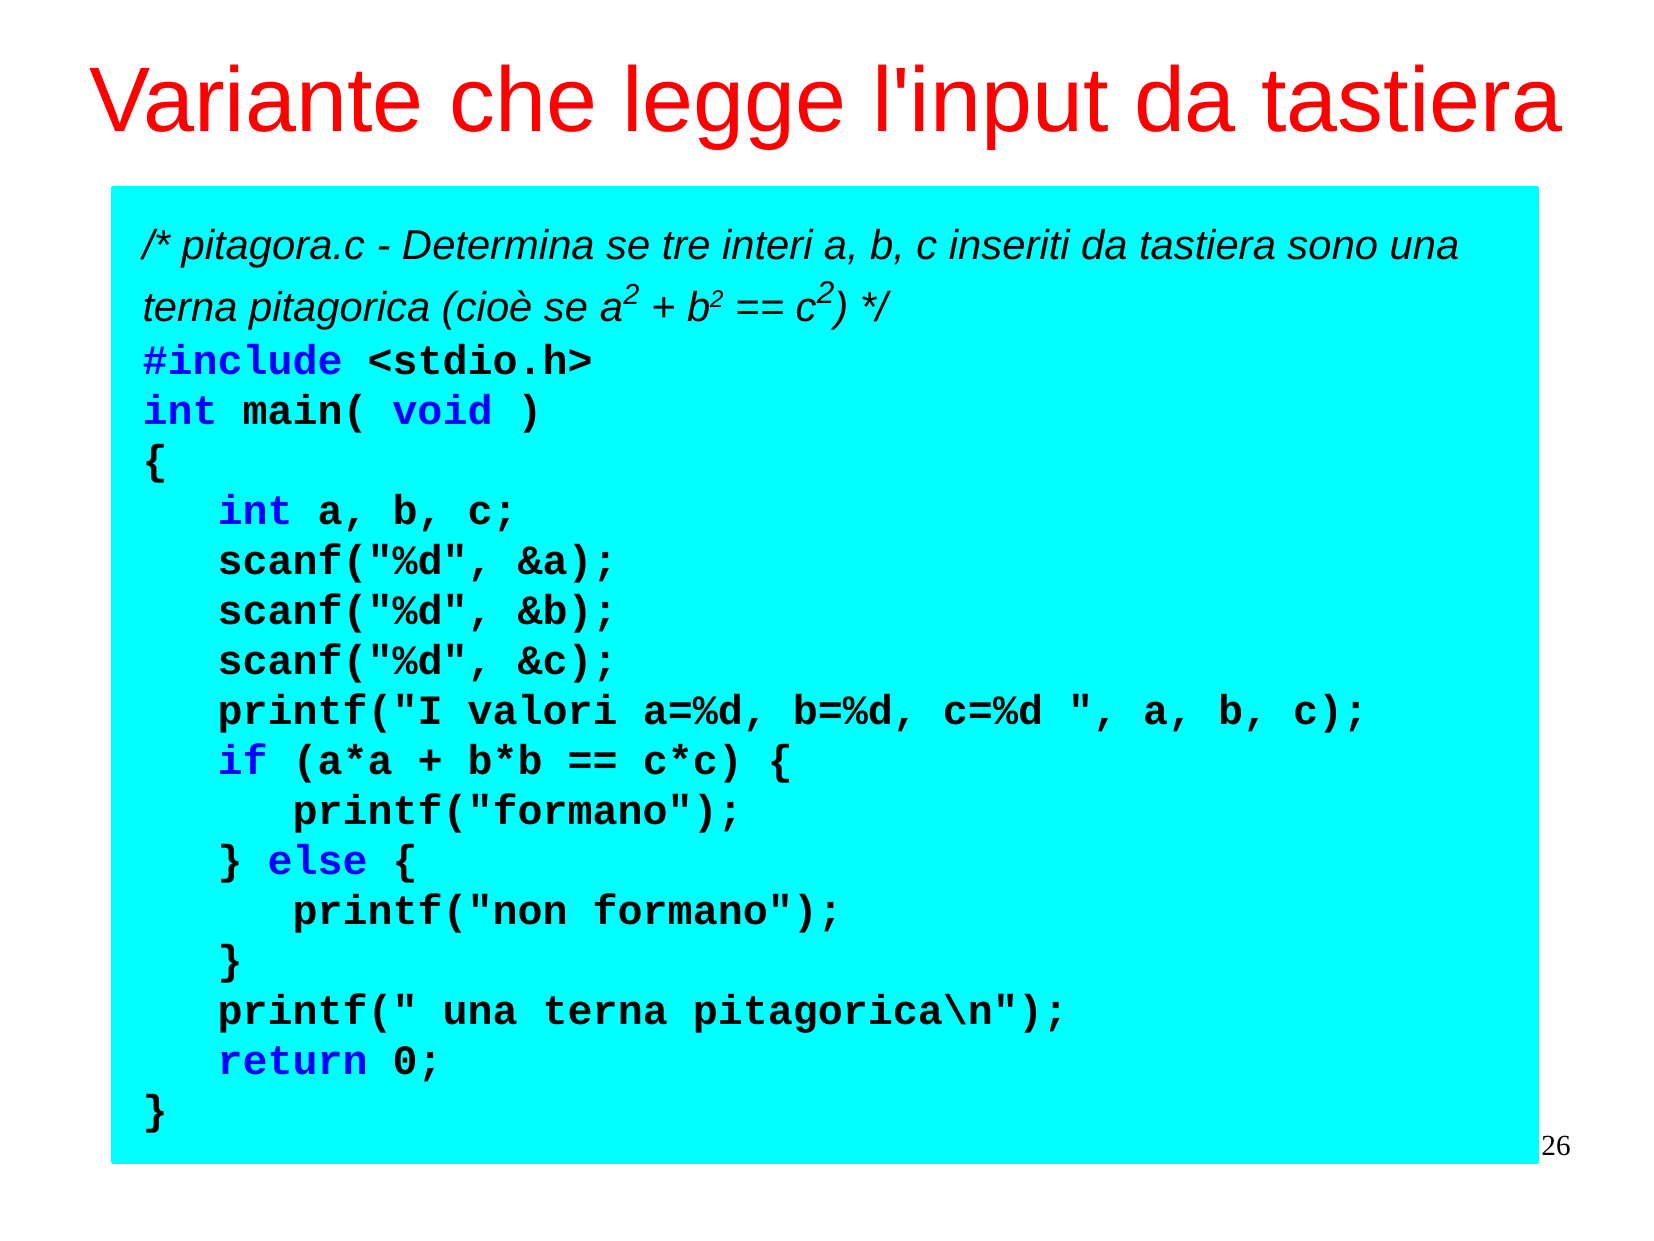

# Variante che legge l'input da tastiera
/* pitagora.c - Determina se tre interi a, b, c inseriti da tastiera sono una terna pitagorica (cioè se a2 + b2 == c2) */
#include <stdio.h>
int main( void )
{
	int a, b, c;
	scanf("%d", &a);
	scanf("%d", &b);
	scanf("%d", &c);
	printf("I valori a=%d, b=%d, c=%d ", a, b, c);
	if (a*a + b*b == c*c) {
		printf("formano");
	} else {
		printf("non formano");
	}
	printf(" una terna pitagorica\n");
	return 0;
}
Introduzione al C
26